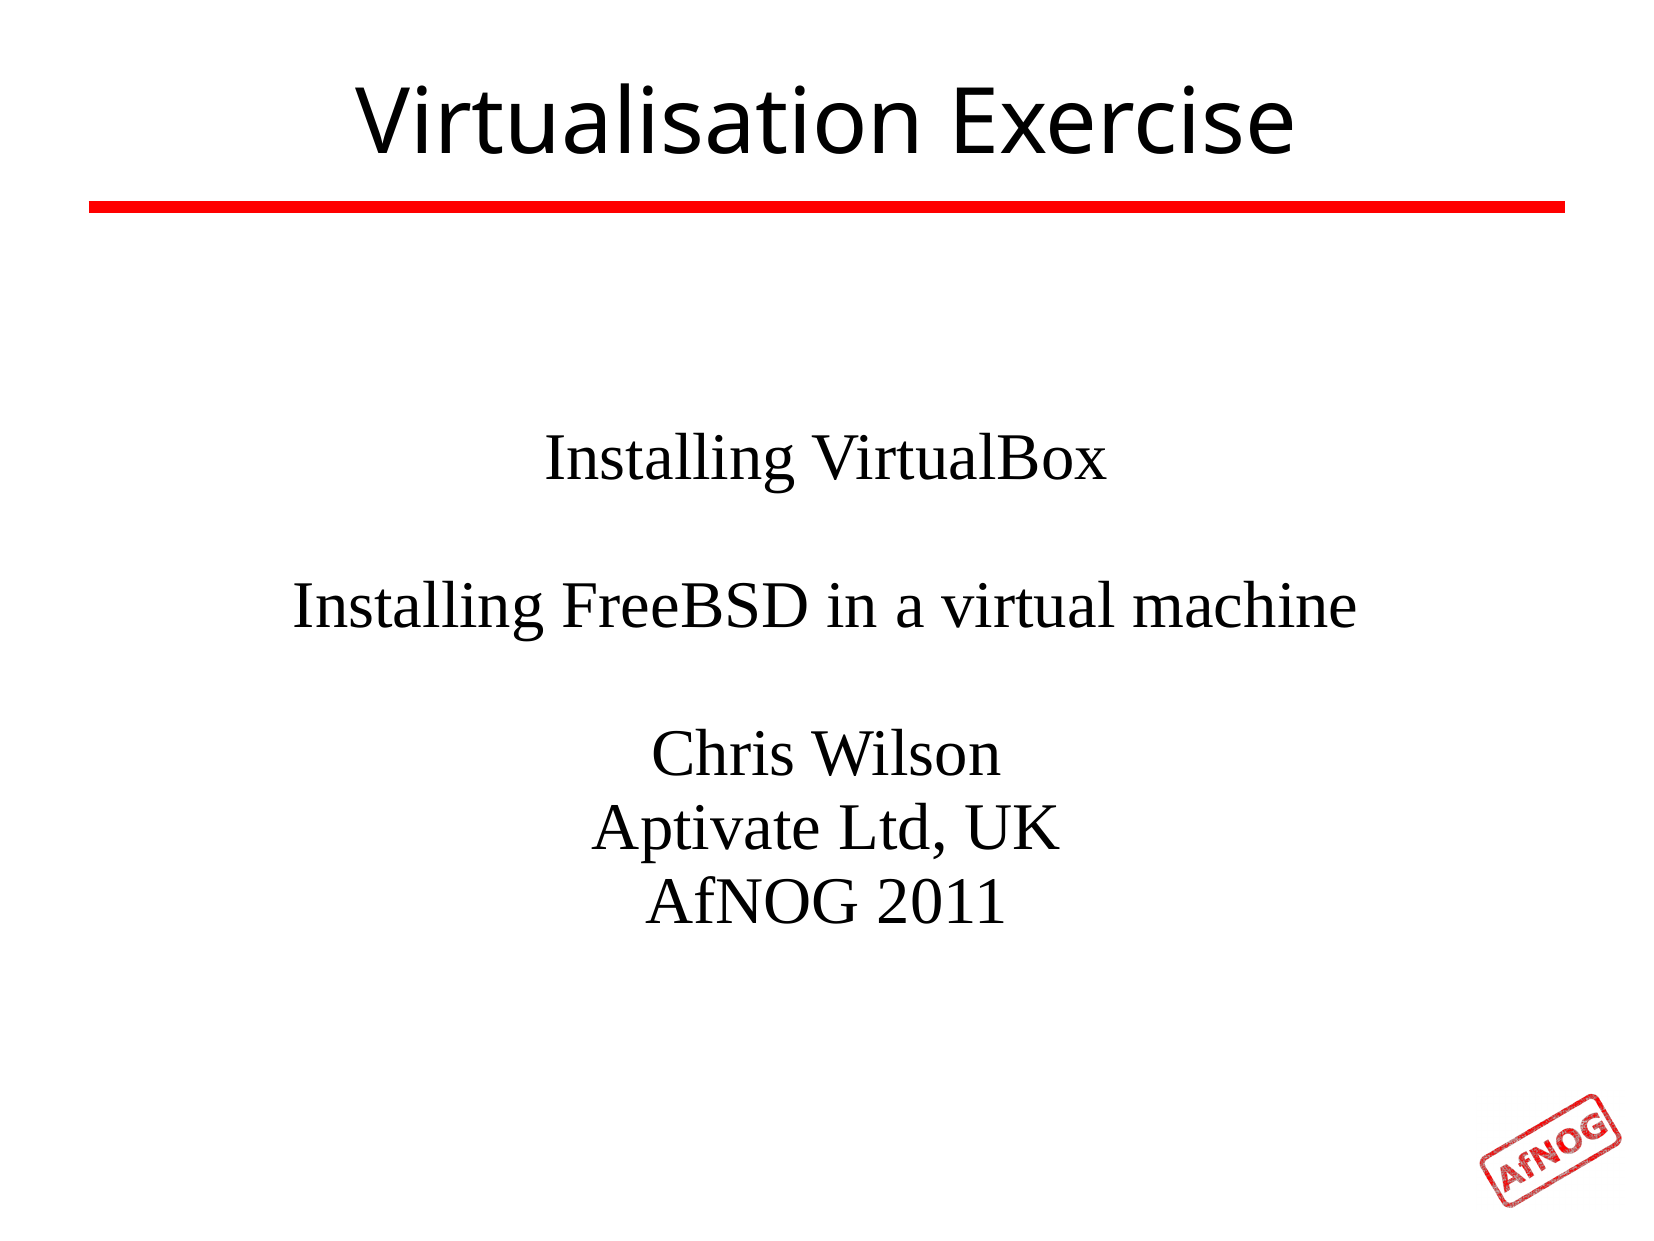

# Virtualisation Exercise
Installing VirtualBox
Installing FreeBSD in a virtual machine
Chris Wilson
Aptivate Ltd, UK
AfNOG 2011